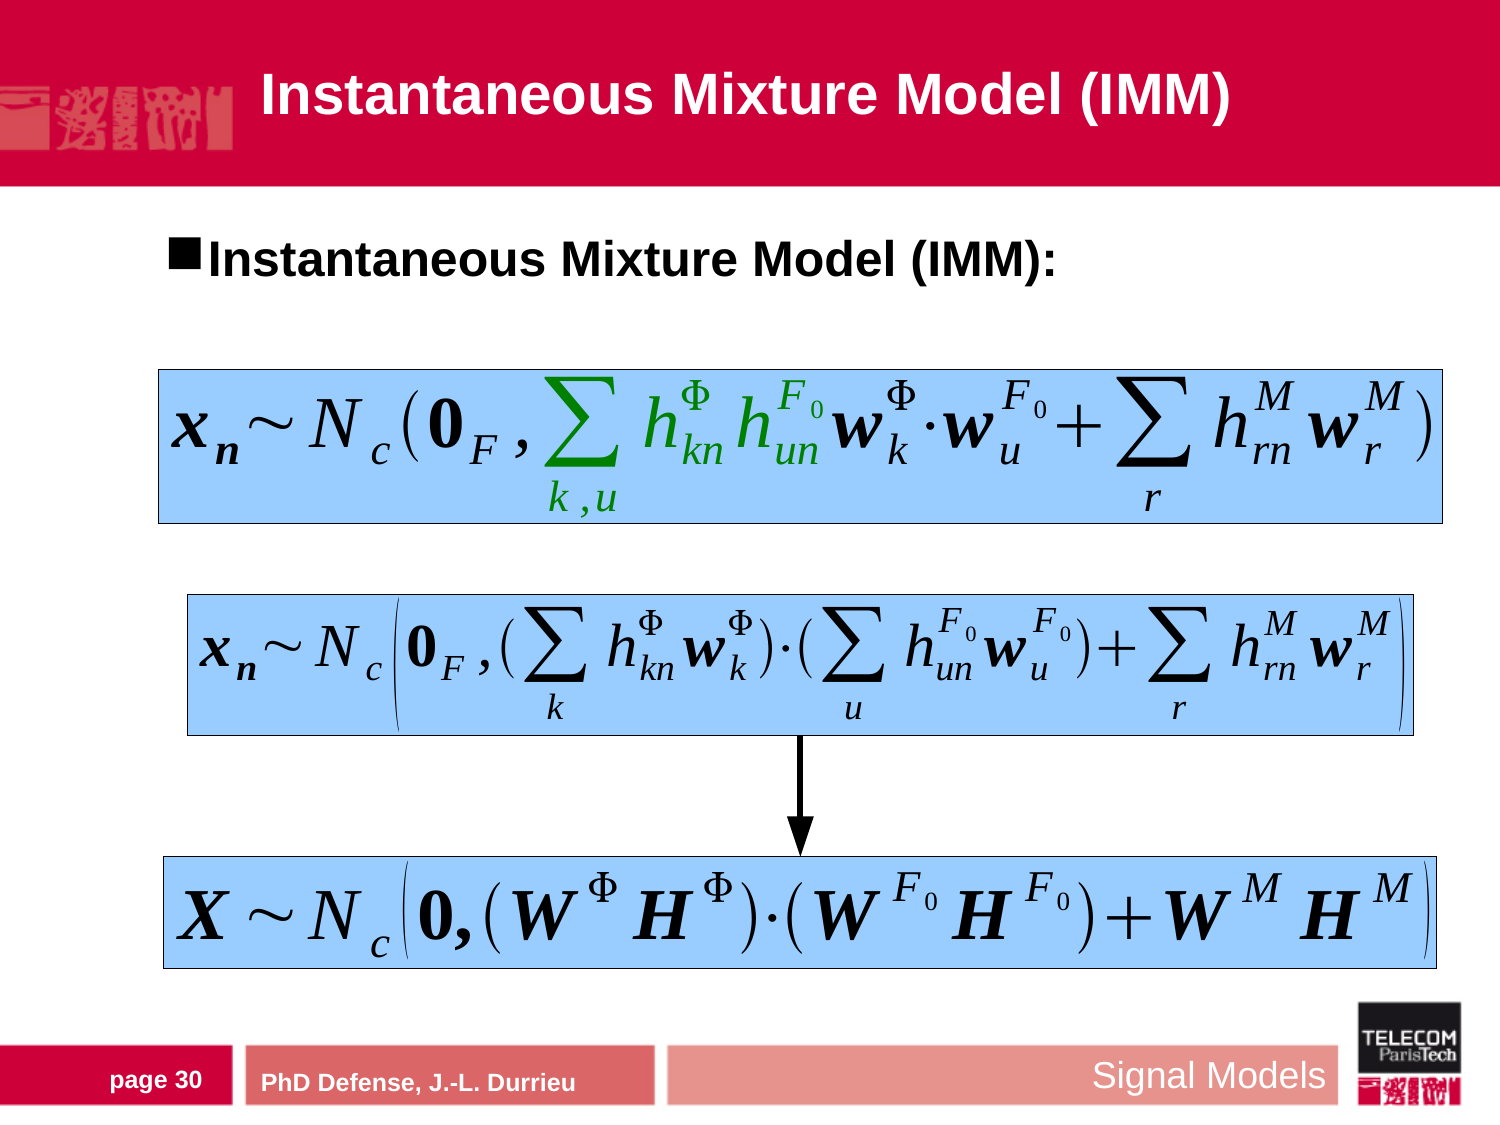

# Instantaneous Mixture Model (IMM)
Instantaneous Mixture Model (IMM):
Signal Models
30